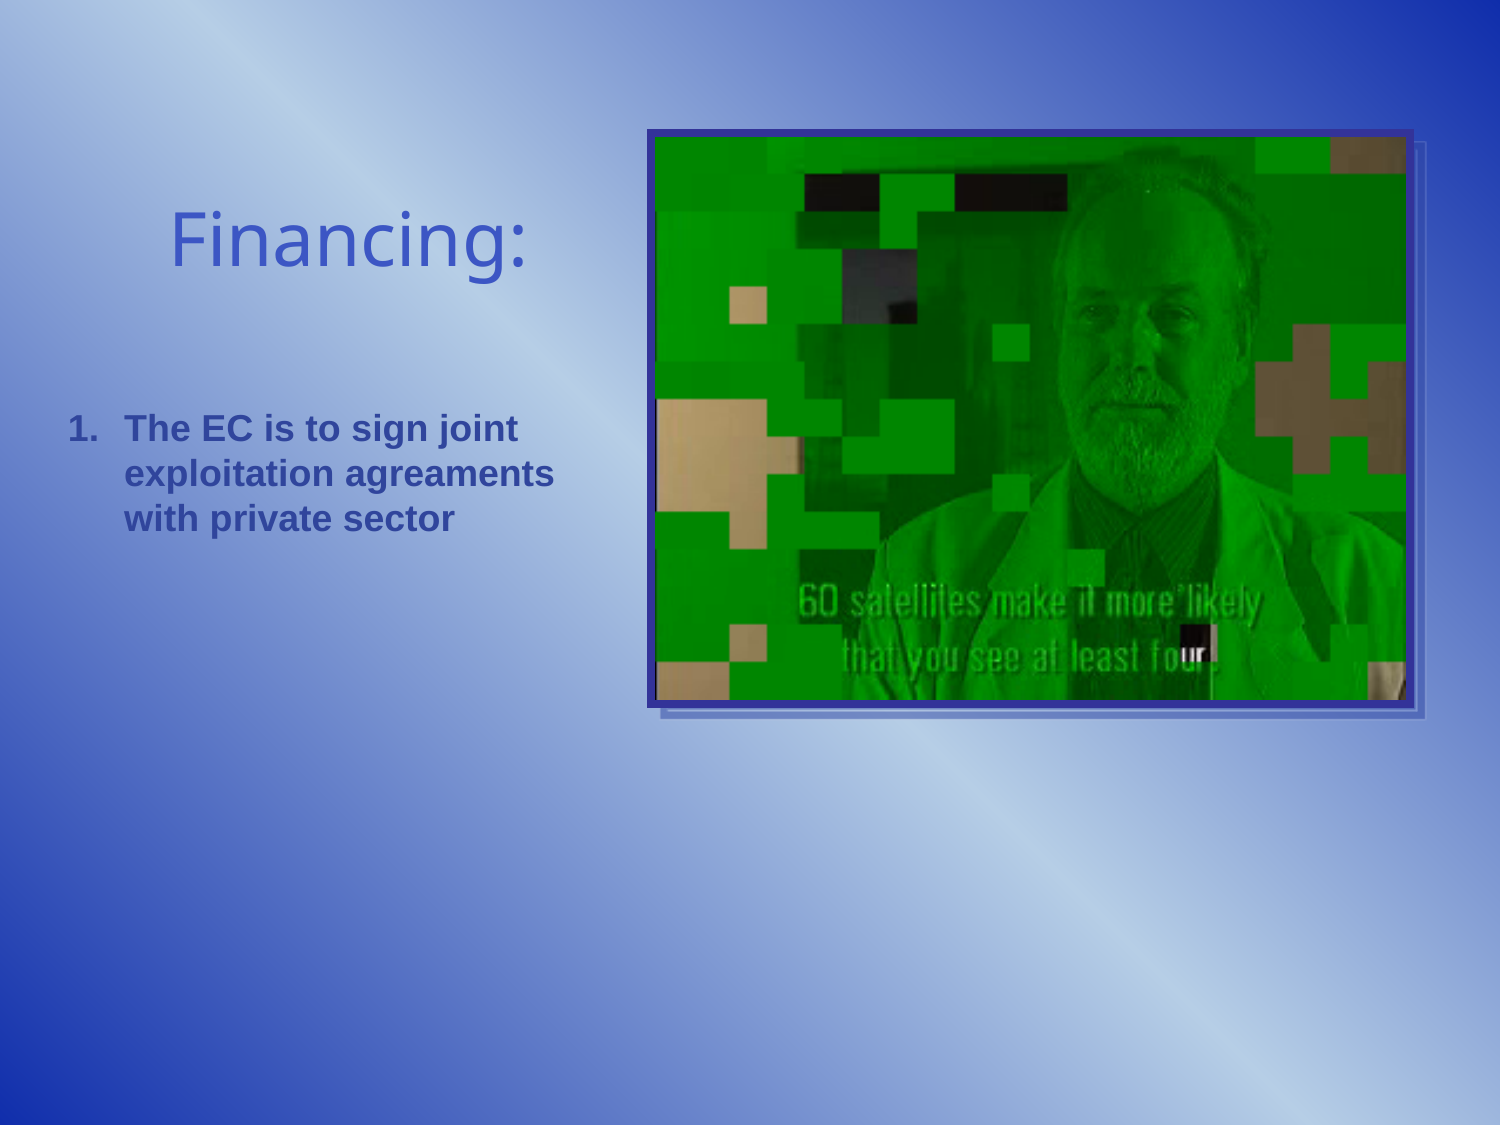

Financing:
The EC is to sign joint exploitation agreaments with private sector